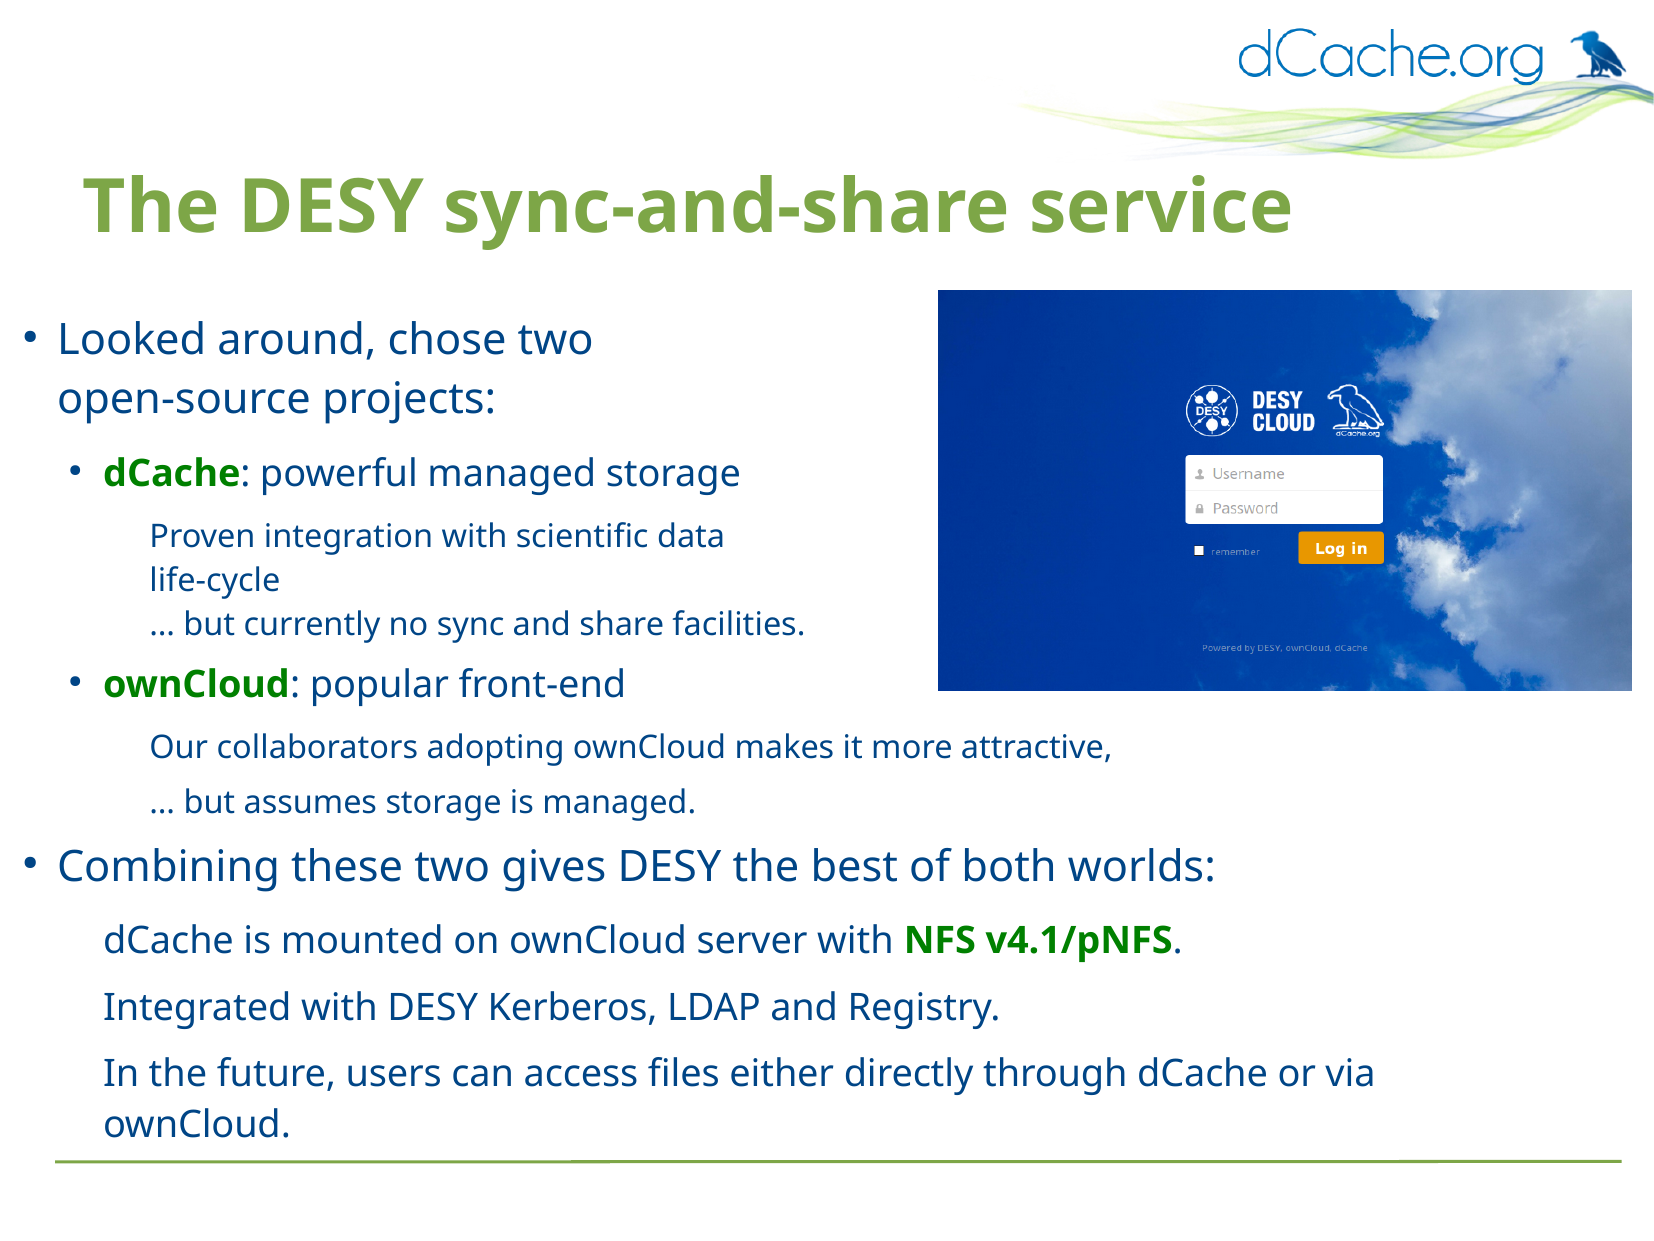

# The DESY sync-and-share service
Looked around, chose two
open-source projects:
dCache: powerful managed storage
Proven integration with scientific data
life-cycle
… but currently no sync and share facilities.
ownCloud: popular front-end
Our collaborators adopting ownCloud makes it more attractive,
… but assumes storage is managed.
Combining these two gives DESY the best of both worlds:
dCache is mounted on ownCloud server with NFS v4.1/pNFS.
Integrated with DESY Kerberos, LDAP and Registry.
In the future, users can access files either directly through dCache or via ownCloud.